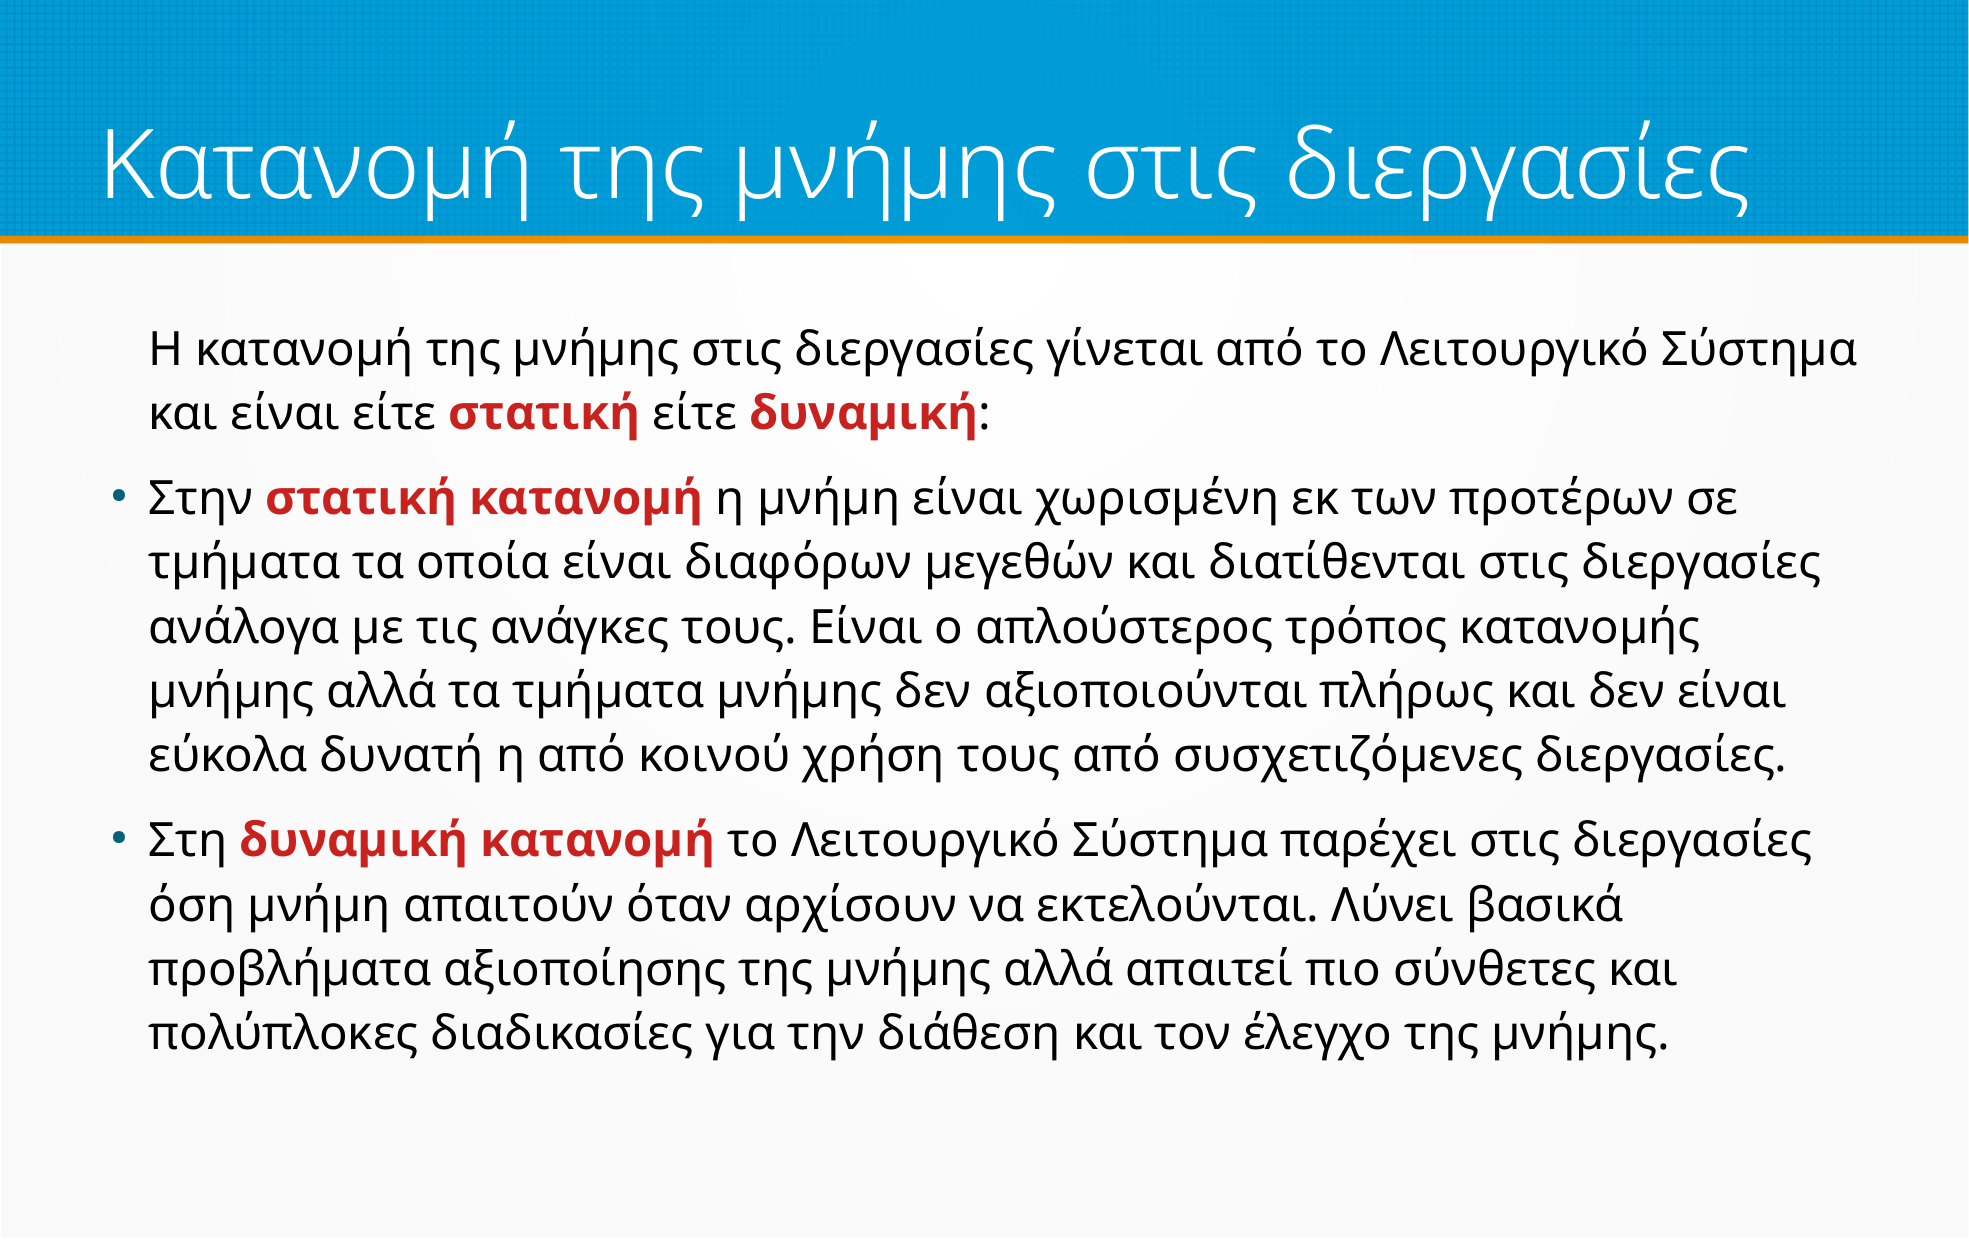

# Κατανομή της μνήμης στις διεργασίες
Η κατανομή της μνήμης στις διεργασίες γίνεται από το Λειτουργικό Σύστημα και είναι είτε στατική είτε δυναμική:
Στην στατική κατανομή η μνήμη είναι χωρισμένη εκ των προτέρων σε τμήματα τα οποία είναι διαφόρων μεγεθών και διατίθενται στις διεργασίες ανάλογα με τις ανάγκες τους. Είναι ο απλούστερος τρόπος κατανομής μνήμης αλλά τα τμήματα μνήμης δεν αξιοποιούνται πλήρως και δεν είναι εύκολα δυνατή η από κοινού χρήση τους από συσχετιζόμενες διεργασίες.
Στη δυναμική κατανομή το Λειτουργικό Σύστημα παρέχει στις διεργασίες όση μνήμη απαιτούν όταν αρχίσουν να εκτελούνται. Λύνει βασικά προβλήματα αξιοποίησης της μνήμης αλλά απαιτεί πιο σύνθετες και πολύπλοκες διαδικασίες για την διάθεση και τον έλεγχο της μνήμης.